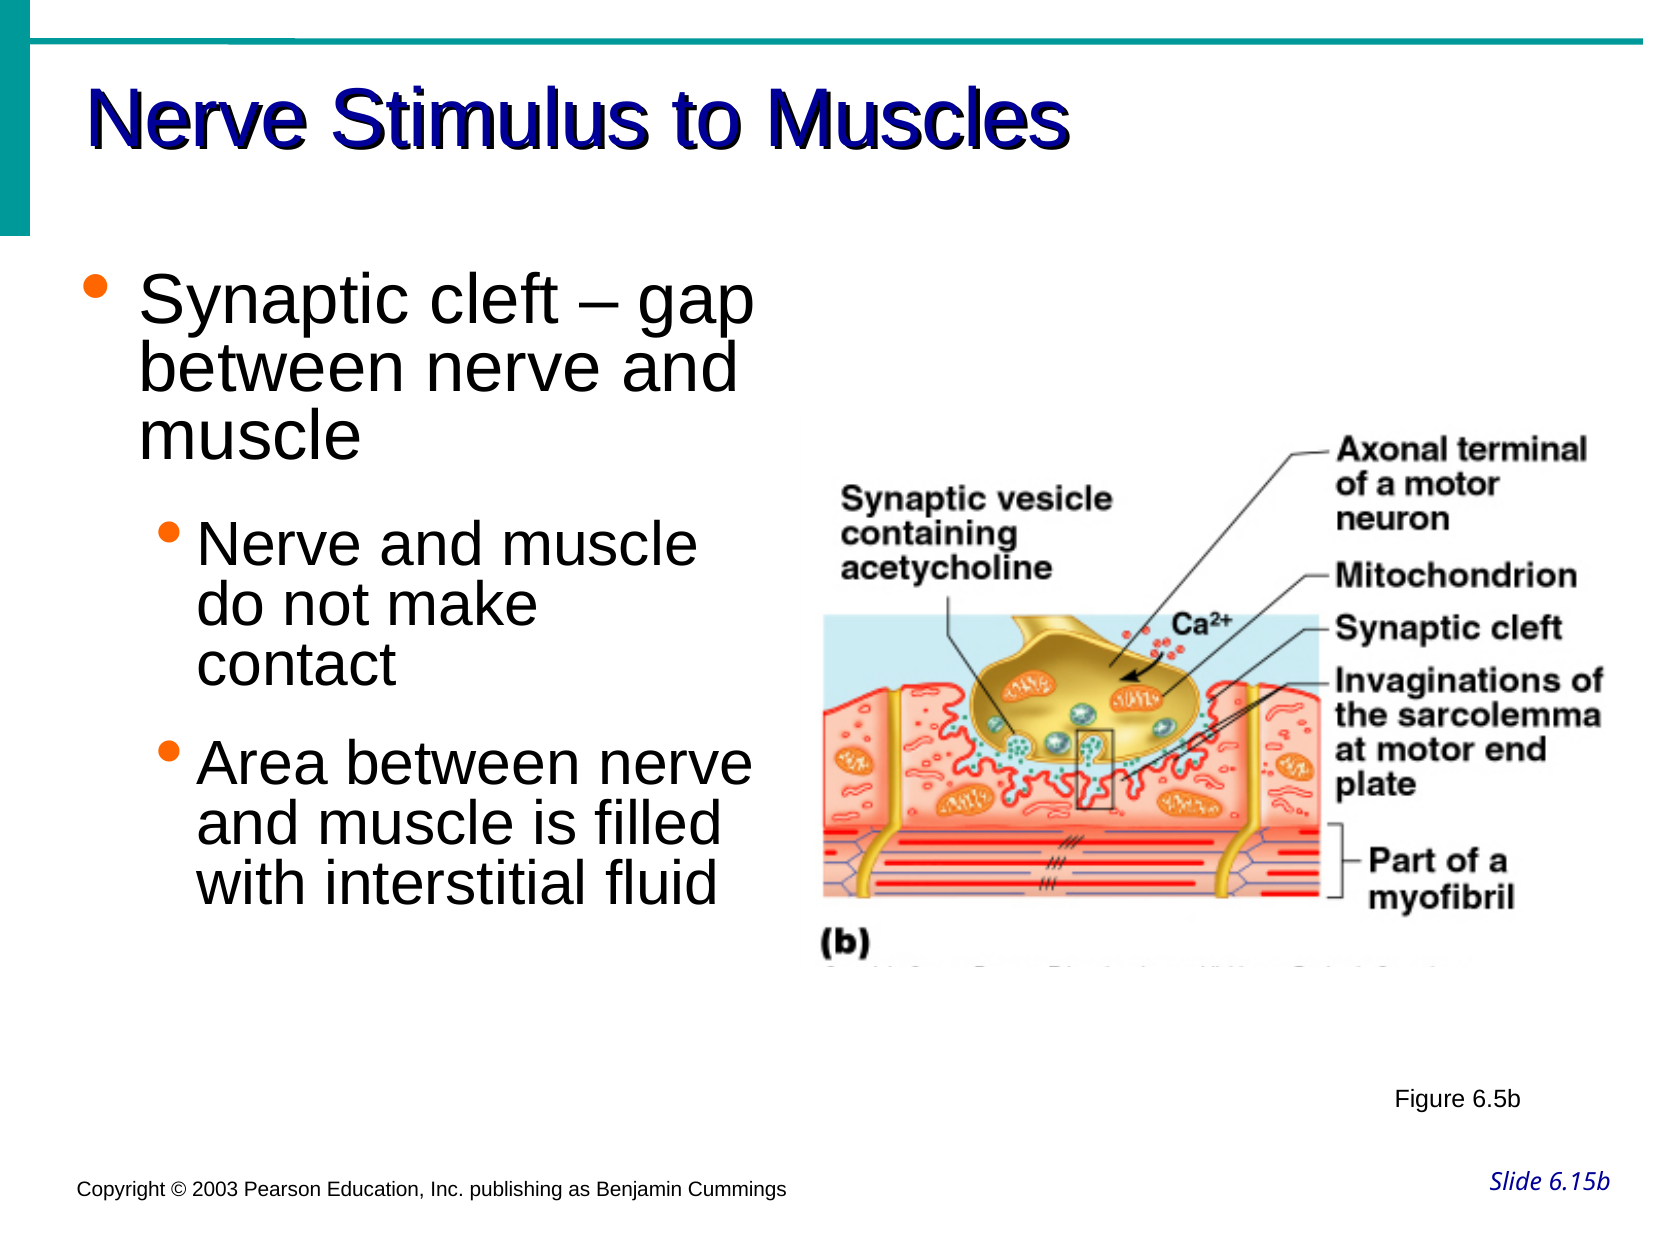

# Nerve Stimulus to Muscles
Synaptic cleft – gap between nerve and muscle
Nerve and muscle do not make contact
Area between nerve and muscle is filled with interstitial fluid
Figure 6.5b
Slide 6.15b
Copyright © 2003 Pearson Education, Inc. publishing as Benjamin Cummings